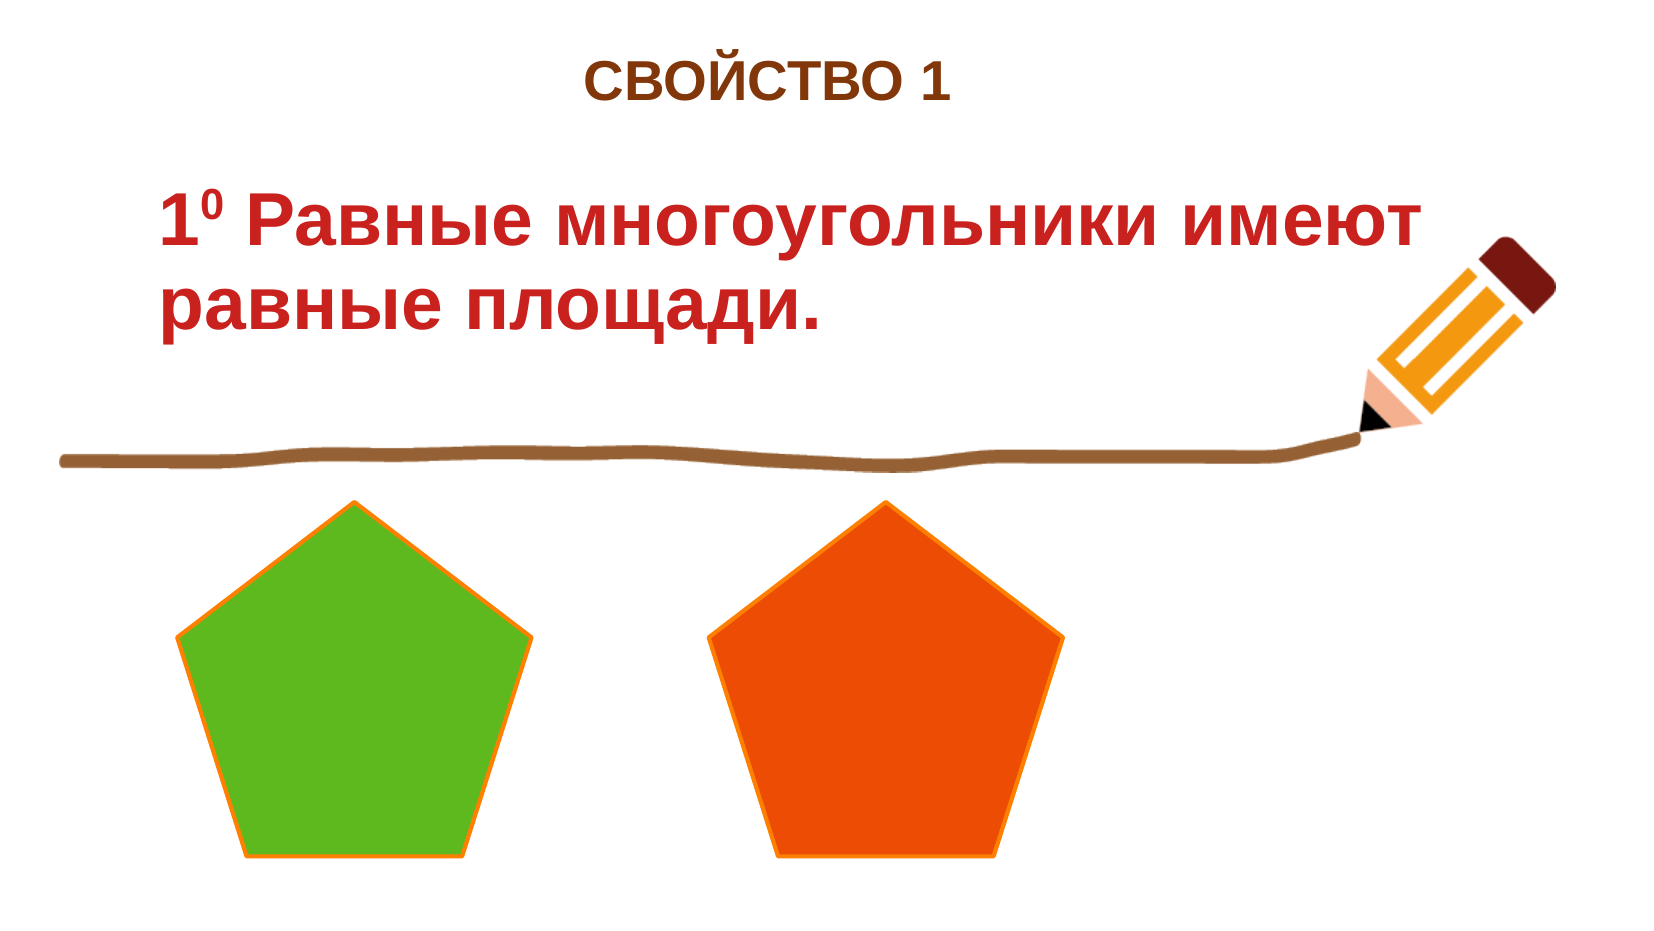

# СВОЙСТВО 1
10 Равные многоугольники имеют равные площади.